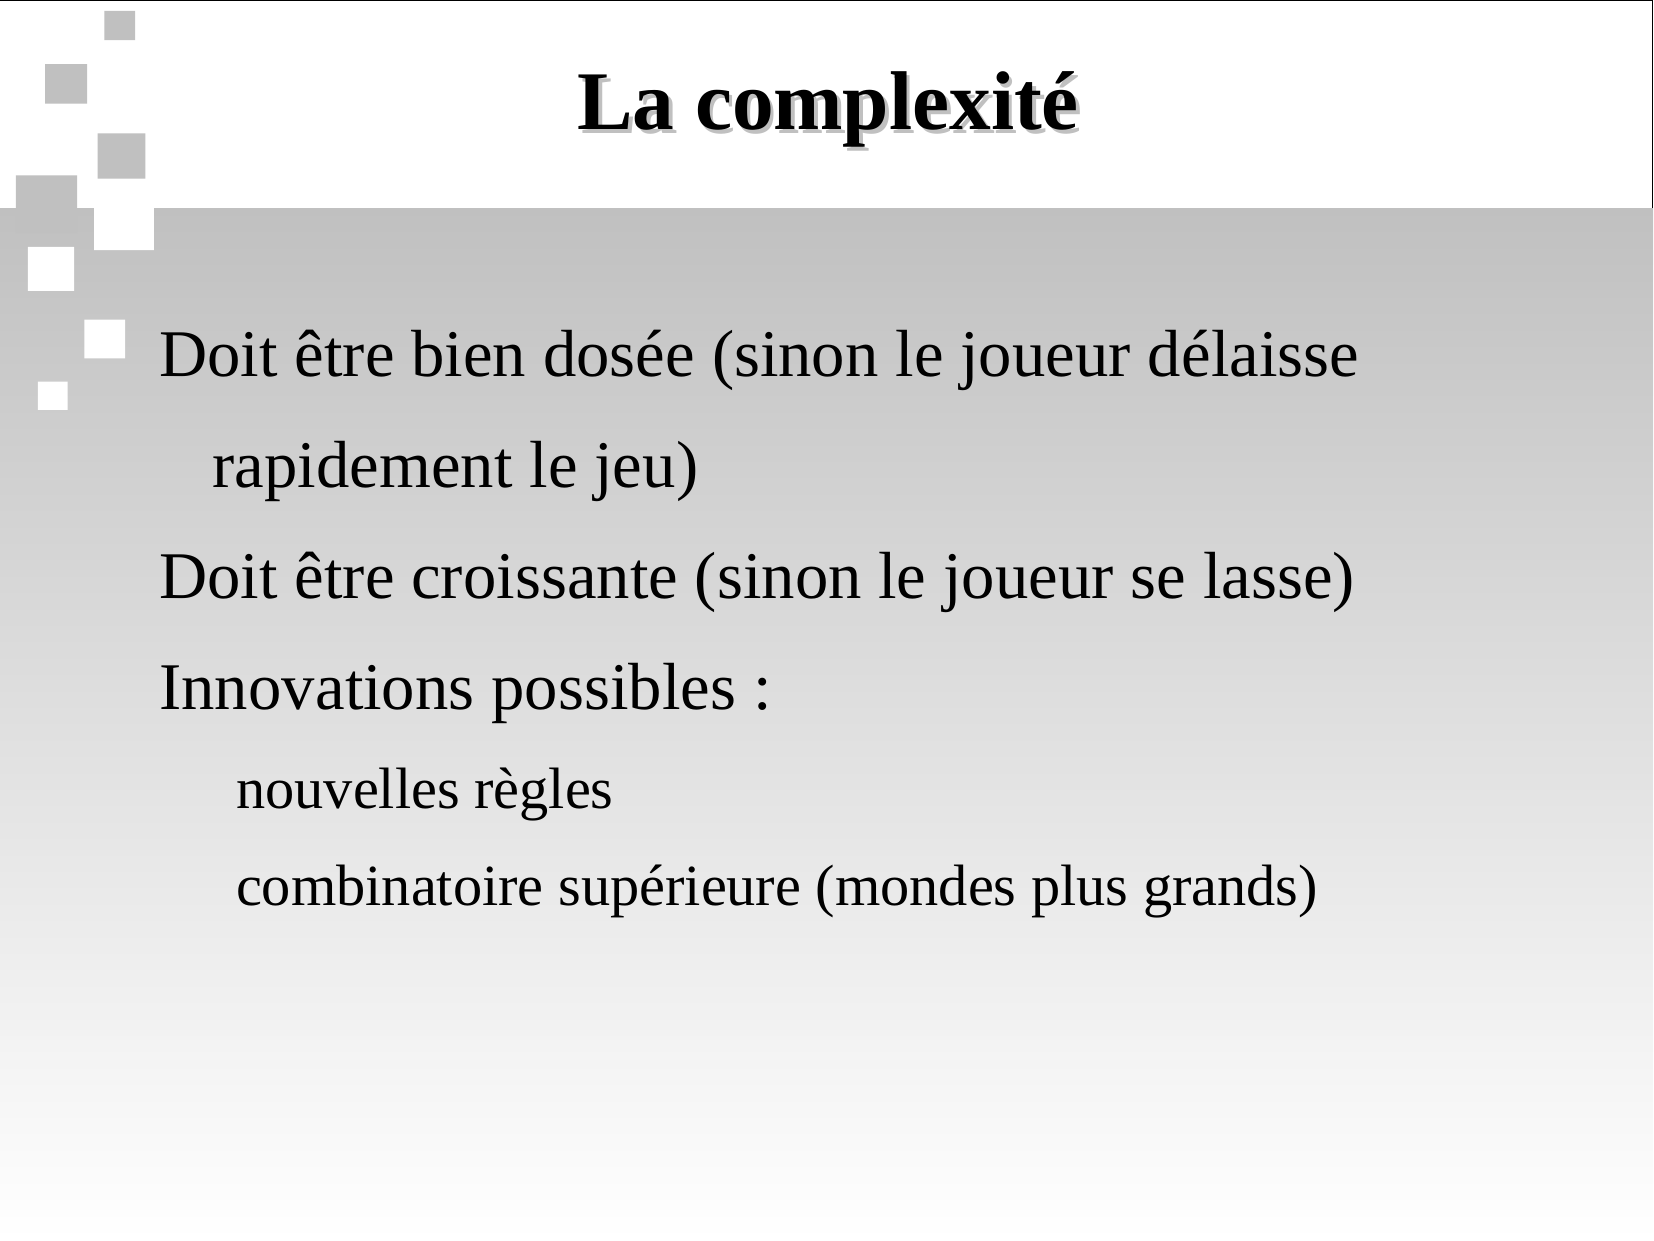

# La complexité
Doit être bien dosée (sinon le joueur délaisse rapidement le jeu)
Doit être croissante (sinon le joueur se lasse)
Innovations possibles :
nouvelles règles
combinatoire supérieure (mondes plus grands)